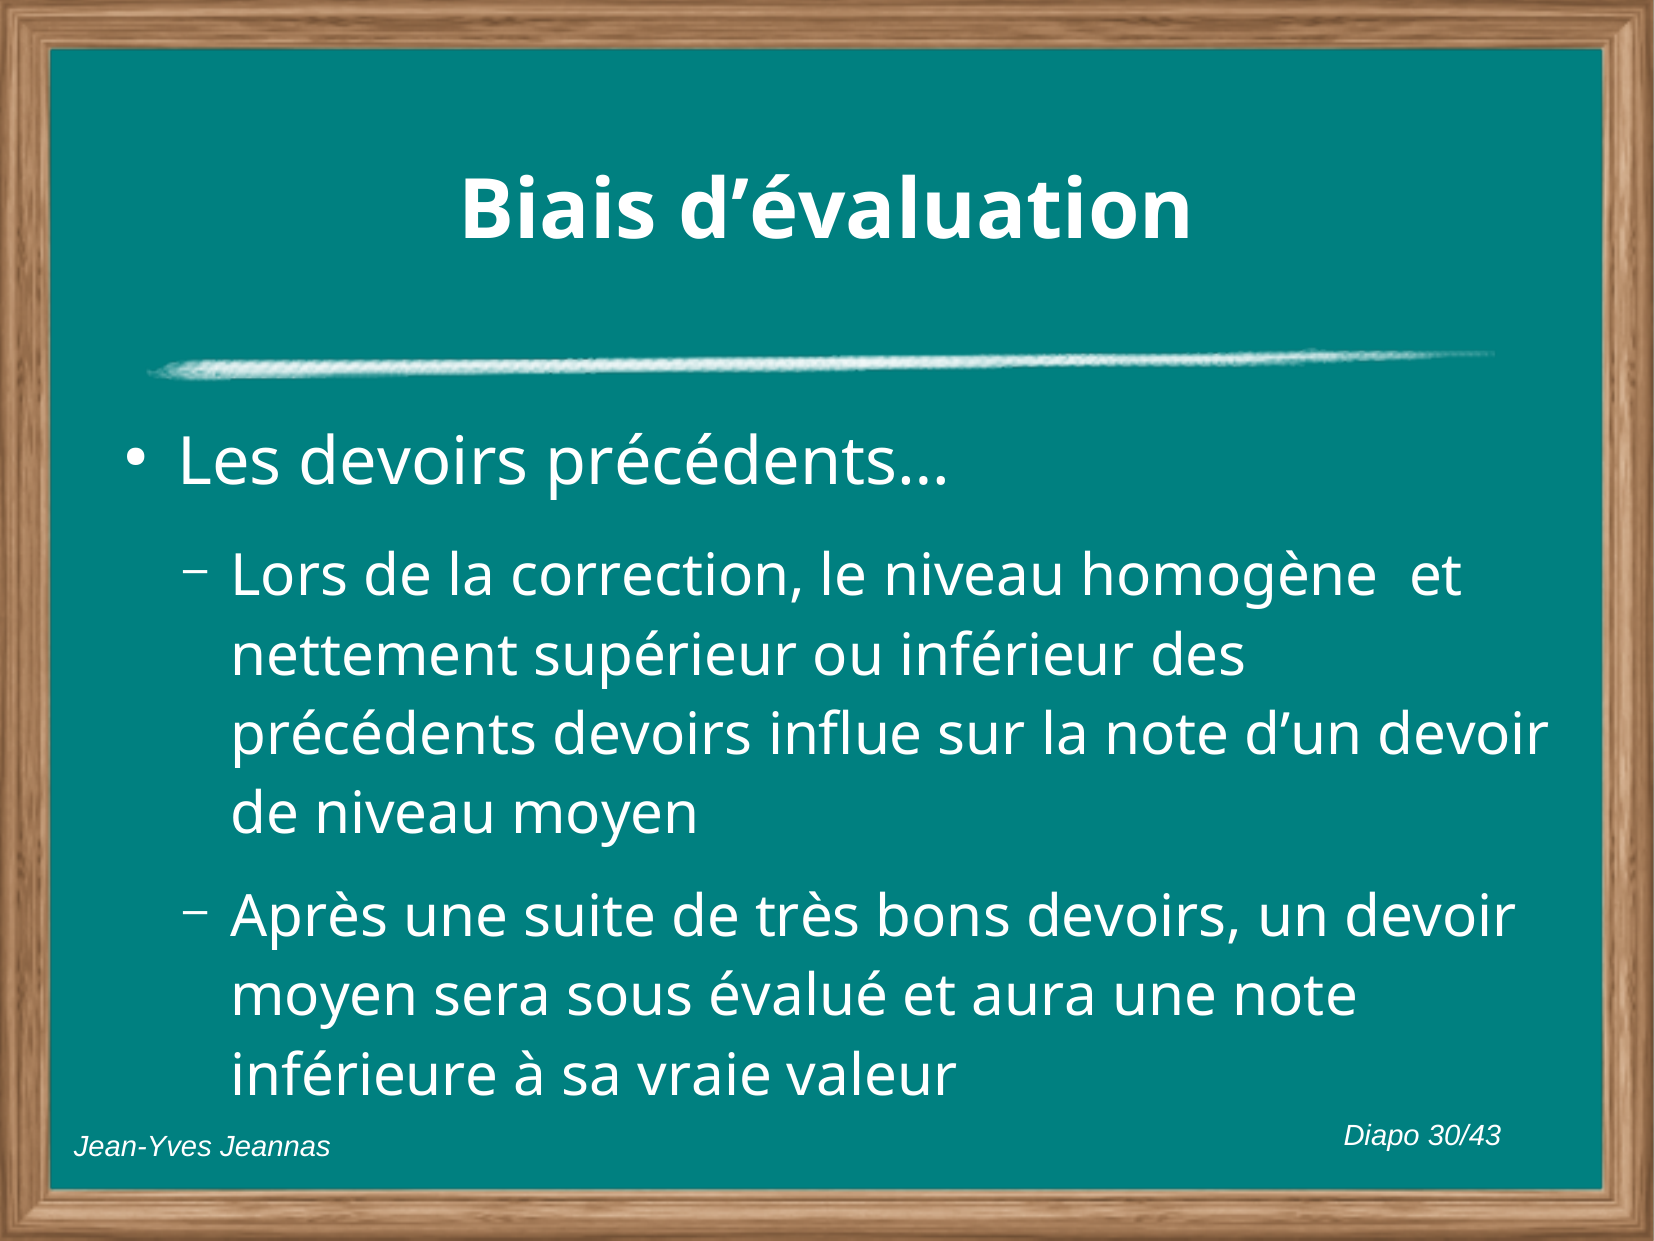

# Biais d’évaluation
Les devoirs précédents…
Lors de la correction, le niveau homogène et nettement supérieur ou inférieur des précédents devoirs influe sur la note d’un devoir de niveau moyen
Après une suite de très bons devoirs, un devoir moyen sera sous évalué et aura une note inférieure à sa vraie valeur